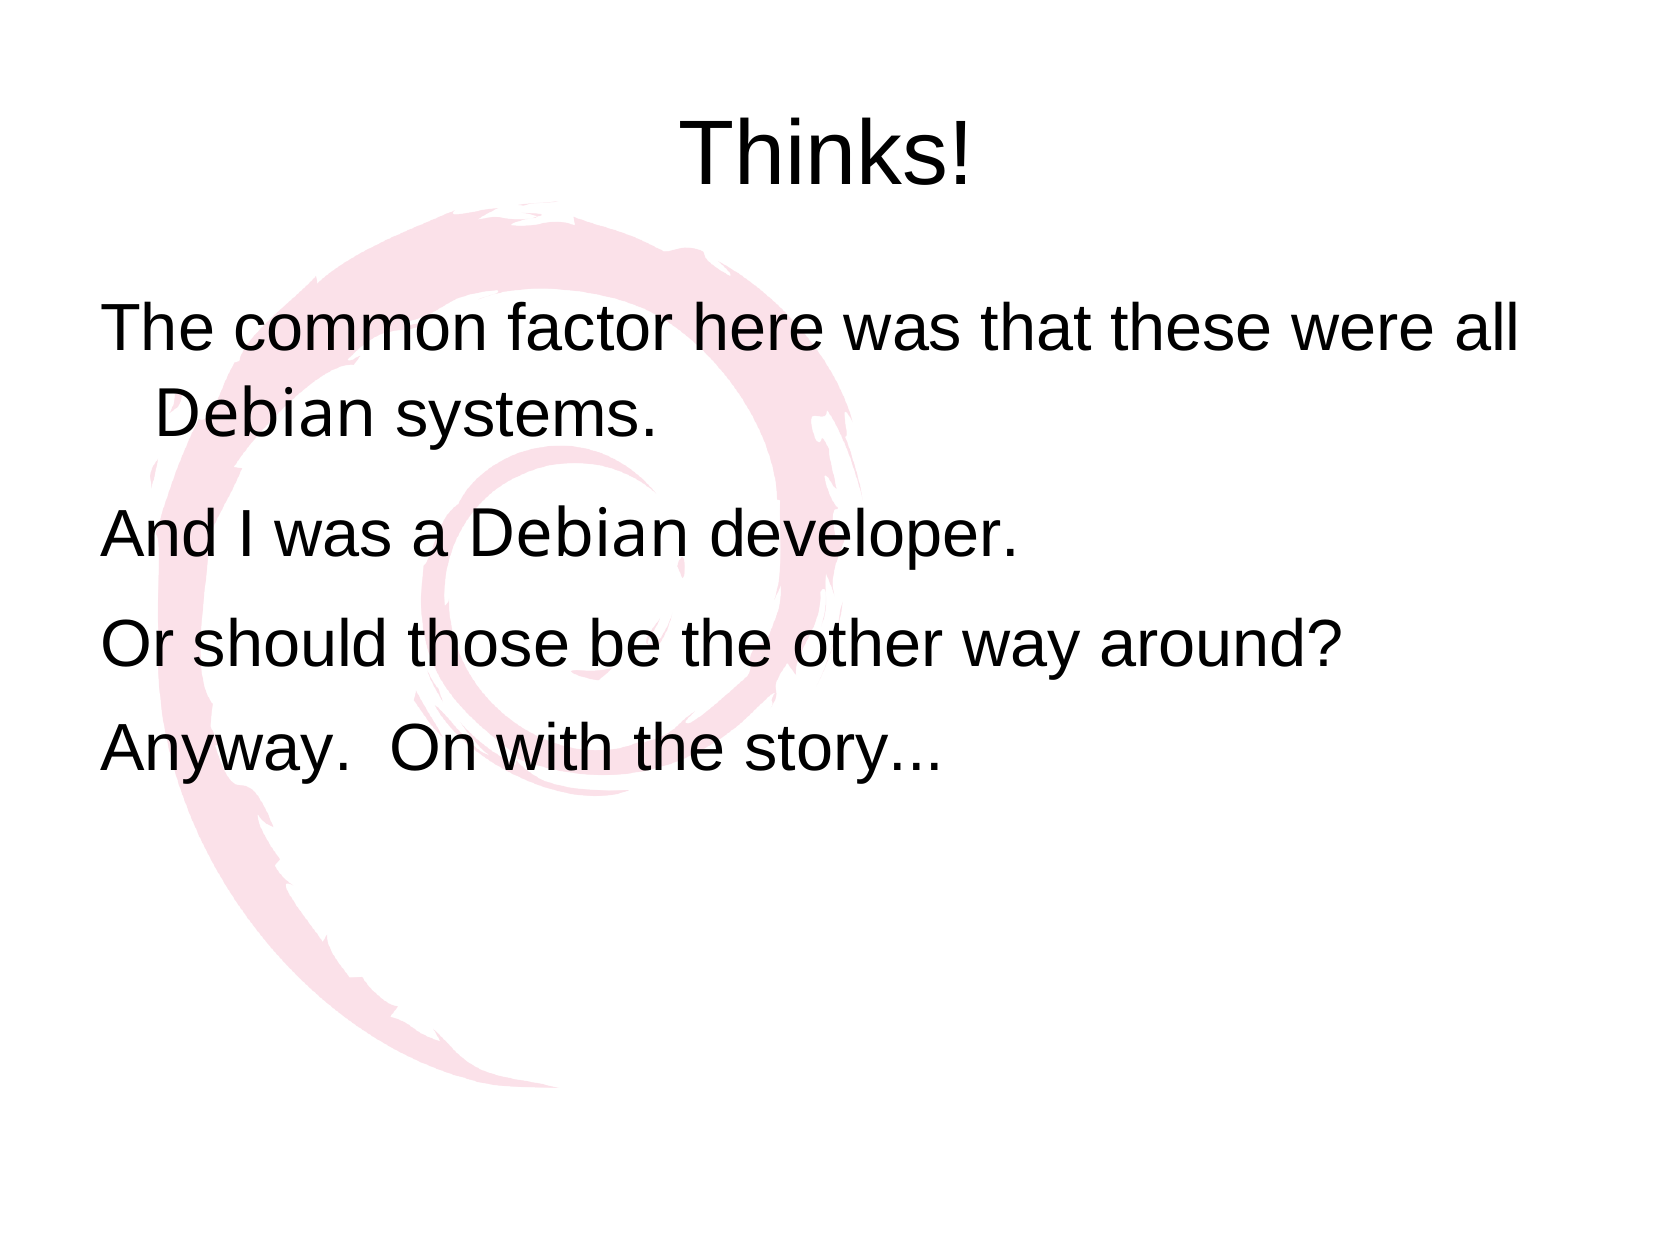

# Thinks!
The common factor here was that these were all Debian systems.
And I was a Debian developer.
Or should those be the other way around?
Anyway. On with the story...